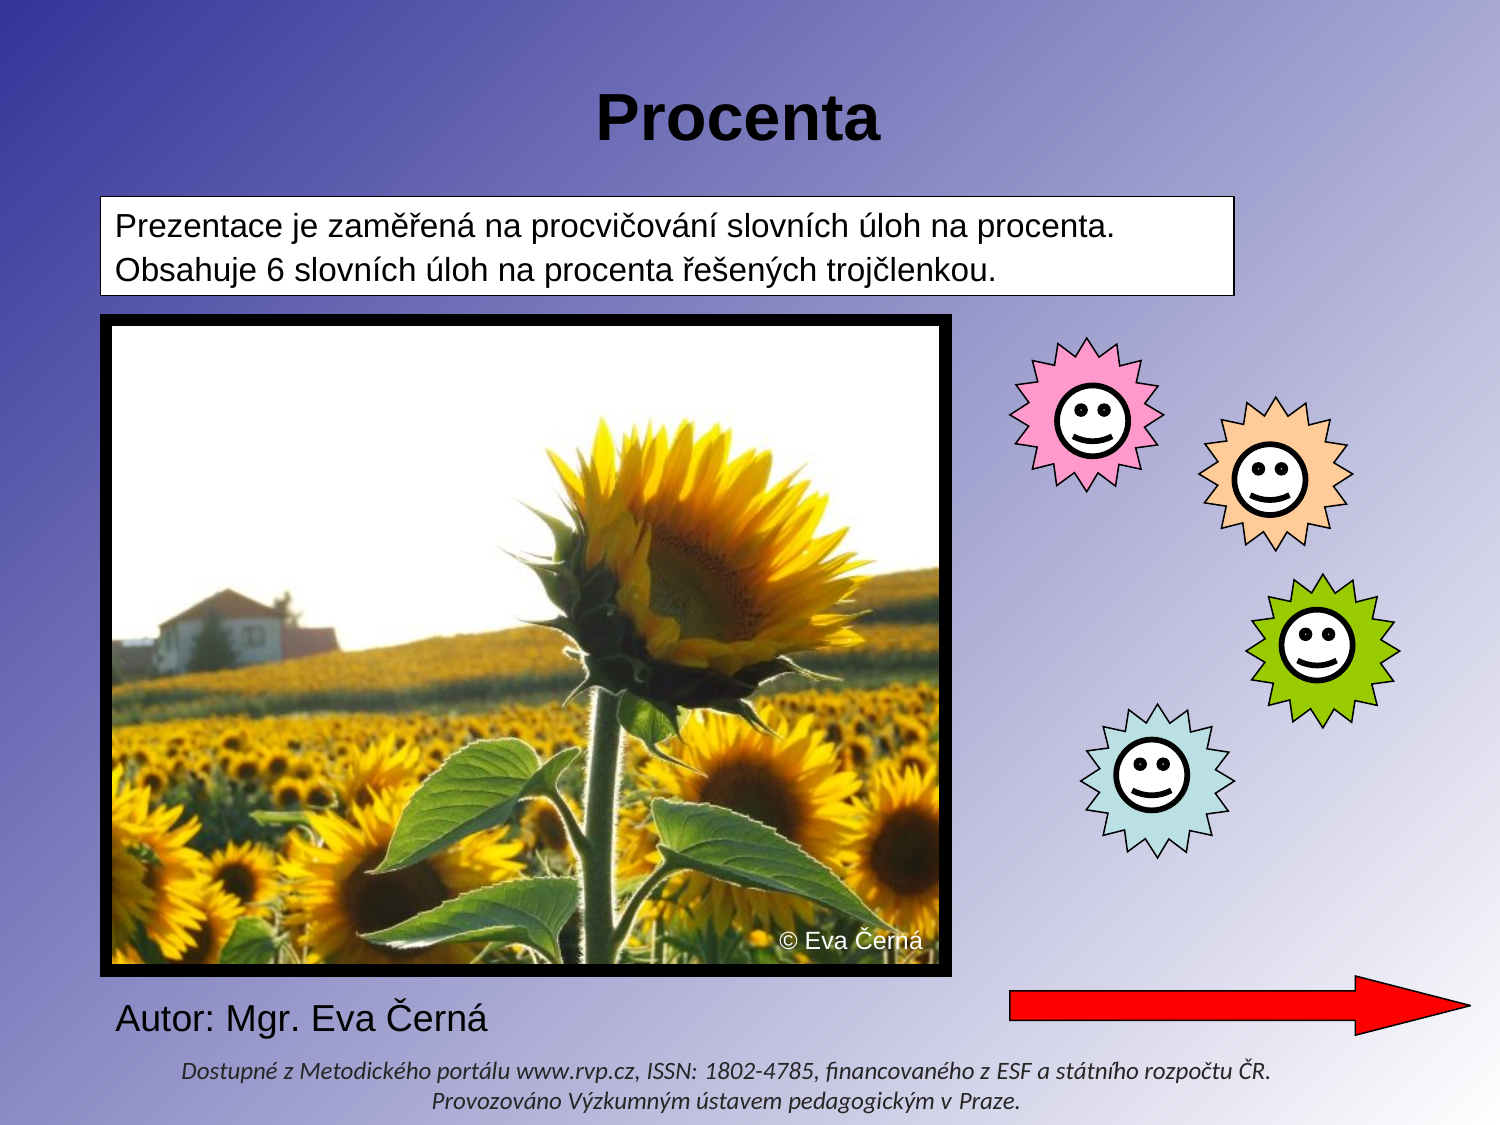

# Procenta
Prezentace je zaměřená na procvičování slovních úloh na procenta.
Obsahuje 6 slovních úloh na procenta řešených trojčlenkou.
© Eva Černá
Autor: Mgr. Eva Černá
Dostupné z Metodického portálu www.rvp.cz, ISSN: 1802-4785, financovaného z ESF a státního rozpočtu ČR. Provozováno Výzkumným ústavem pedagogickým v Praze.